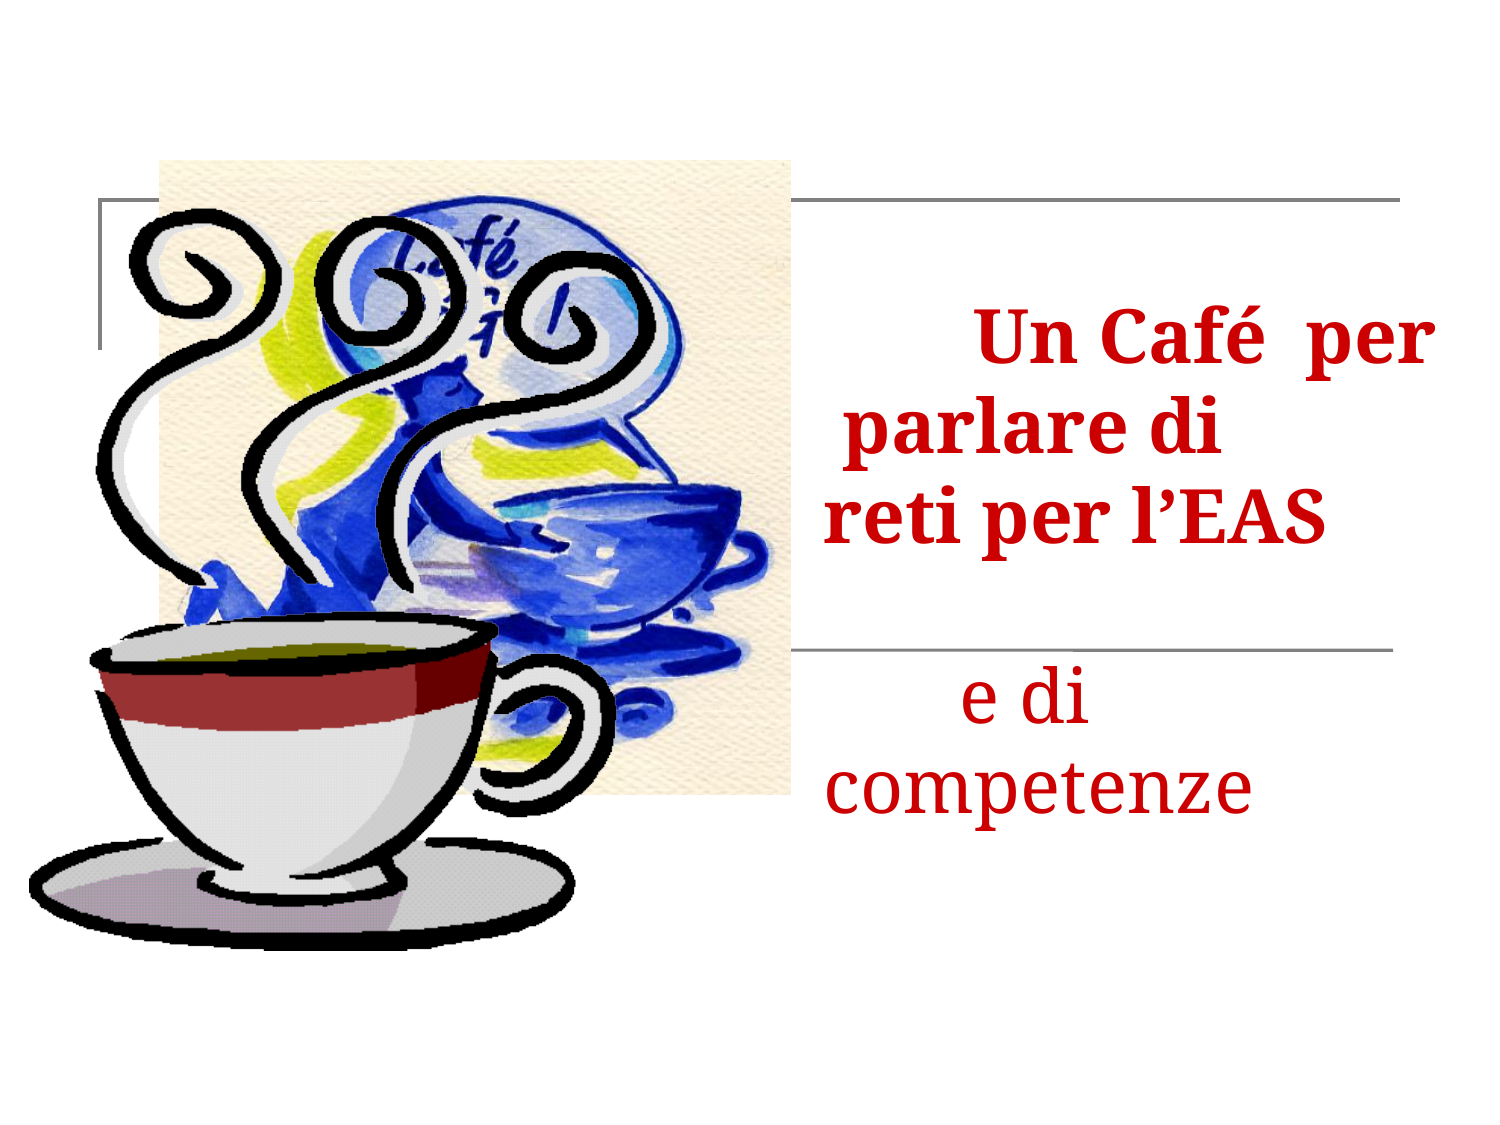

Un Café per parlare di
reti per l’EAS 					 e di competenze